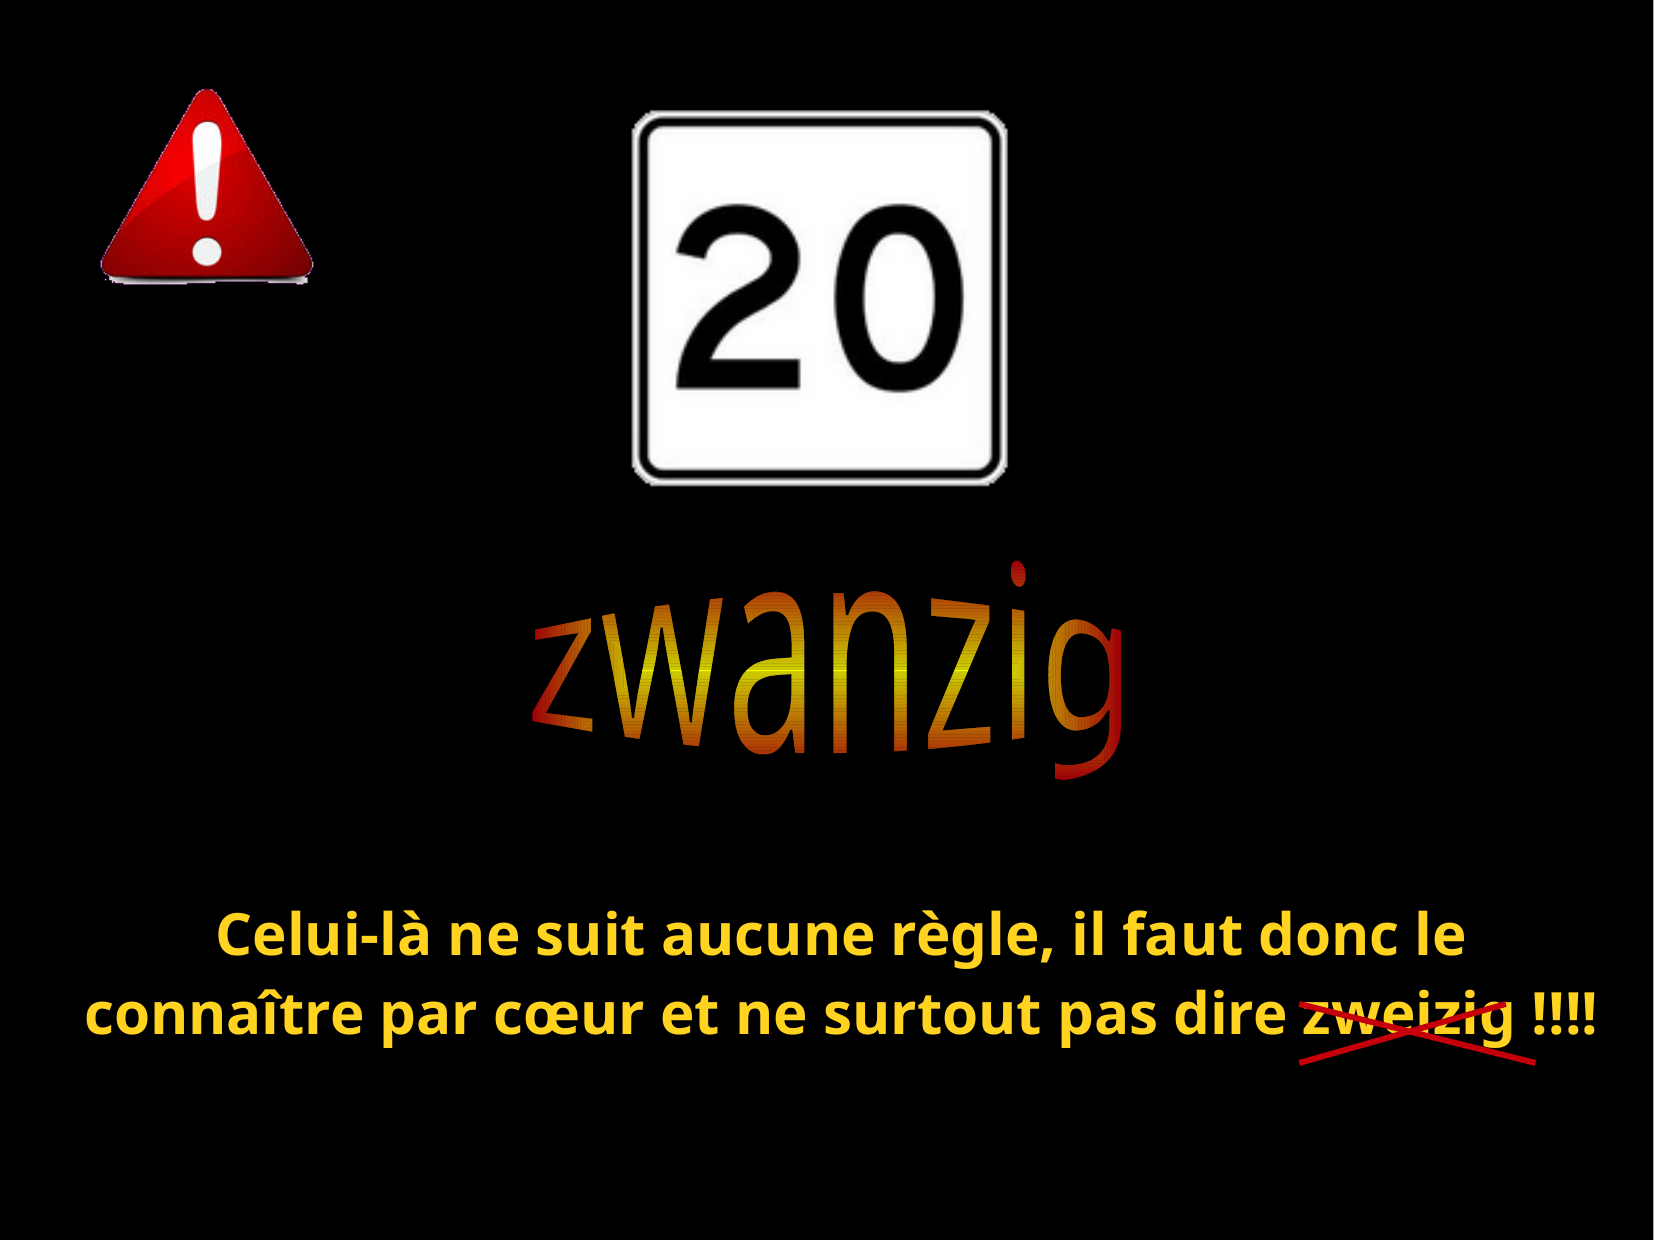

zwanzig
Celui-là ne suit aucune règle, il faut donc le connaître par cœur et ne surtout pas dire zweizig !!!!